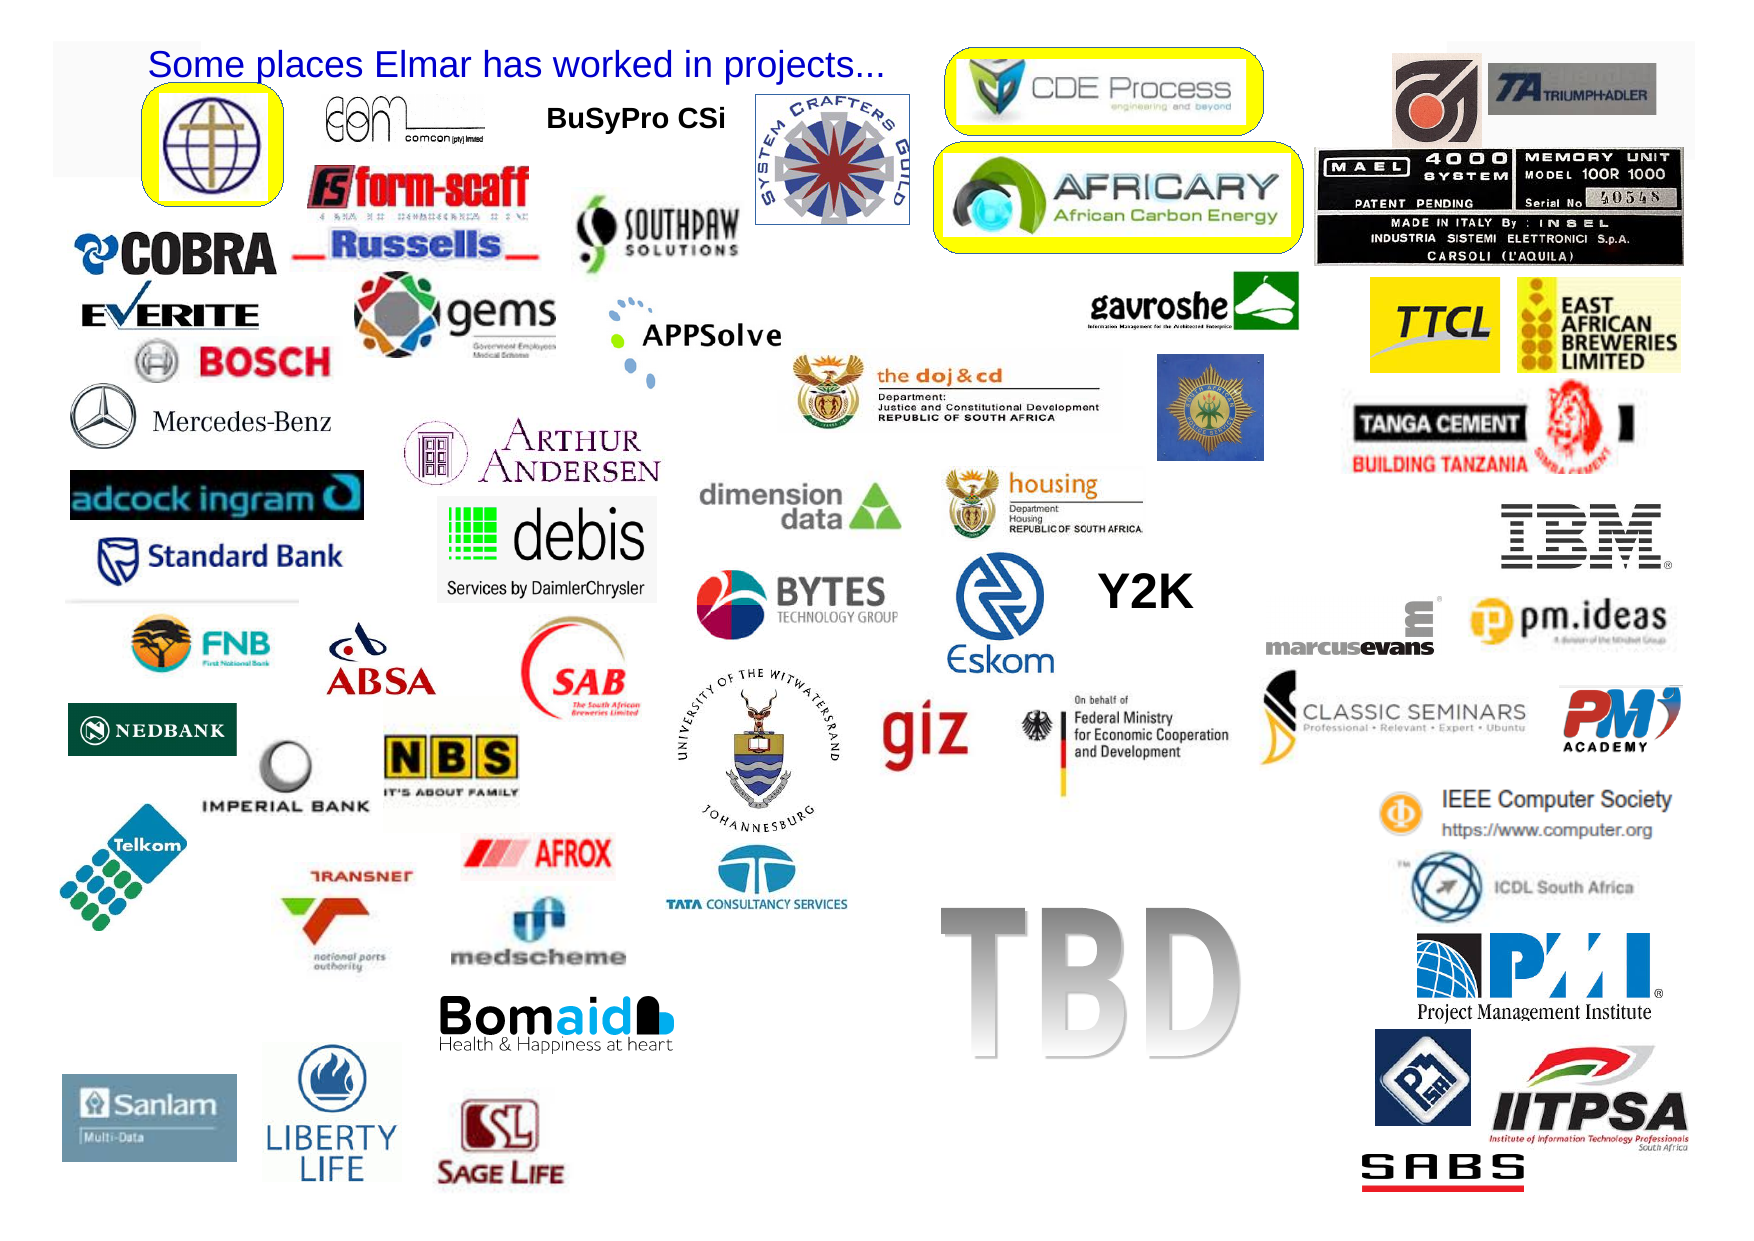

# Some places Elmar has worked in projects...
BuSyPro CSi
Y2K
TBD